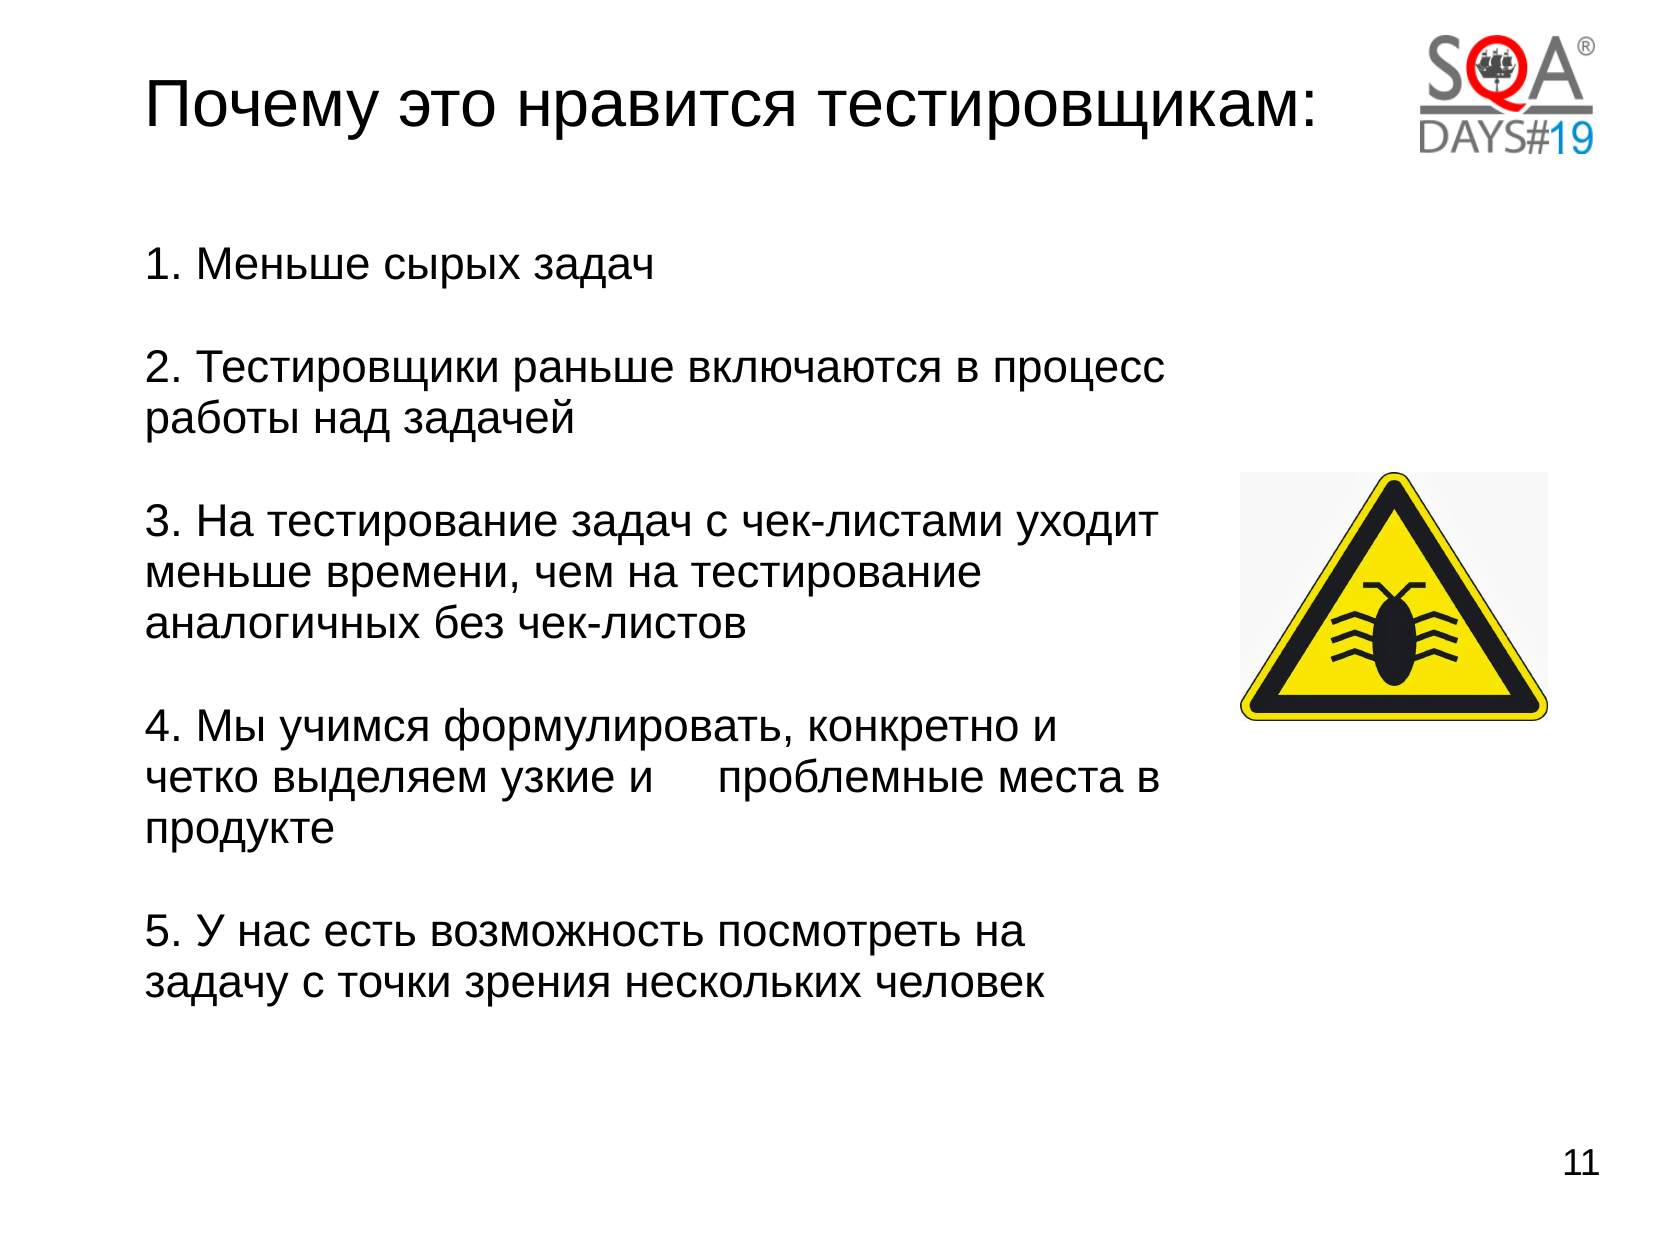

Почему это нравится тестировщикам:
1. Меньше сырых задач
2. Тестировщики раньше включаются в процесс работы над задачей
3. На тестирование задач с чек-листами уходит меньше времени, чем на тестирование аналогичных без чек-листов
4. Мы учимся формулировать, конкретно и четко выделяем узкие и проблемные места в продукте
5. У нас есть возможность посмотреть на задачу с точки зрения нескольких человек
11